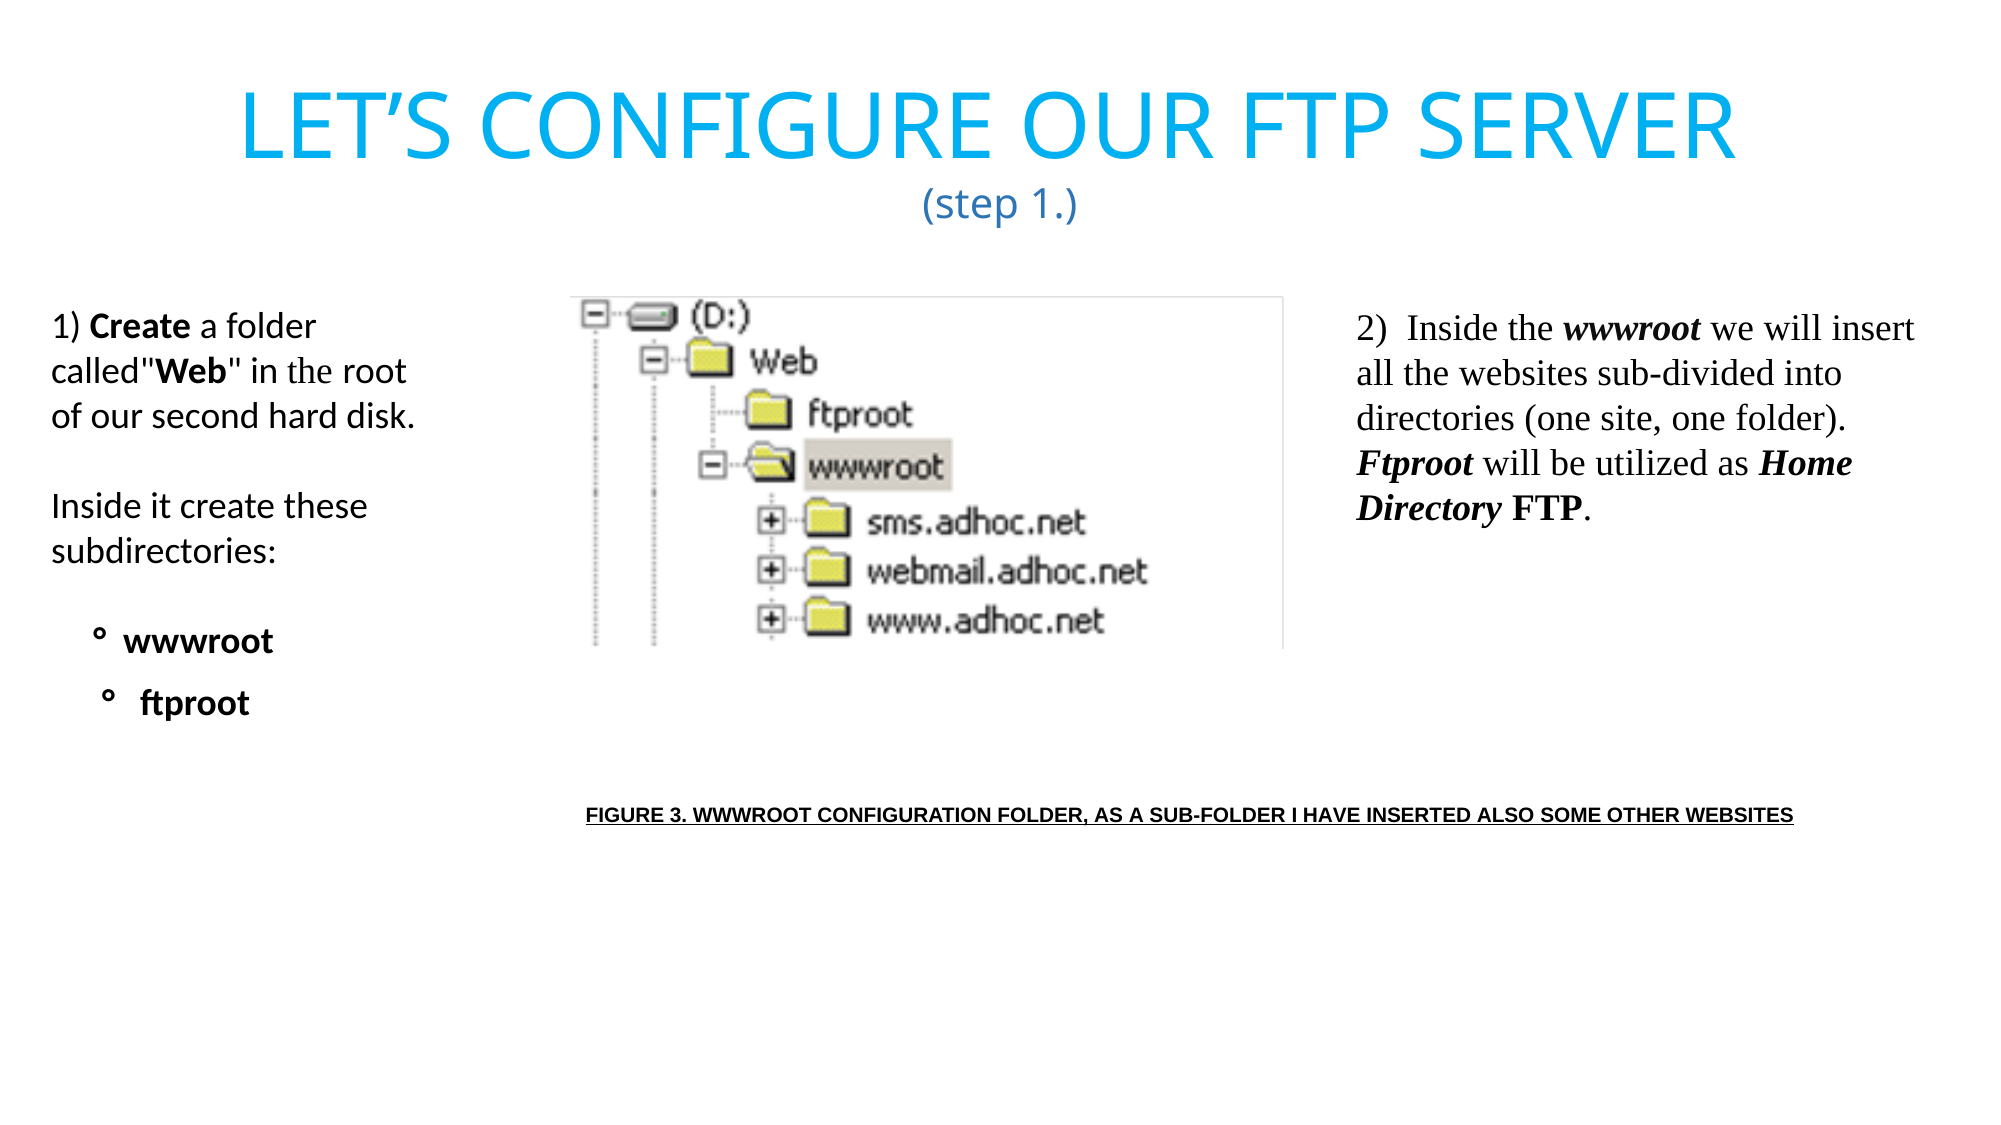

# LET’S CONFIGURE OUR FTP SERVER (step 1.)
1) Create a folder called"Web" in the root of our second hard disk.
Inside it create these subdirectories:
 °  wwwroot
  °   ftproot
2) Inside the wwwroot we will insert all the websites sub-divided into directories (one site, one folder). Ftproot will be utilized as Home Directory FTP.
FIGURE 3. WWWROOT CONFIGURATION FOLDER, AS A SUB-FOLDER I HAVE INSERTED ALSO SOME OTHER WEBSITES